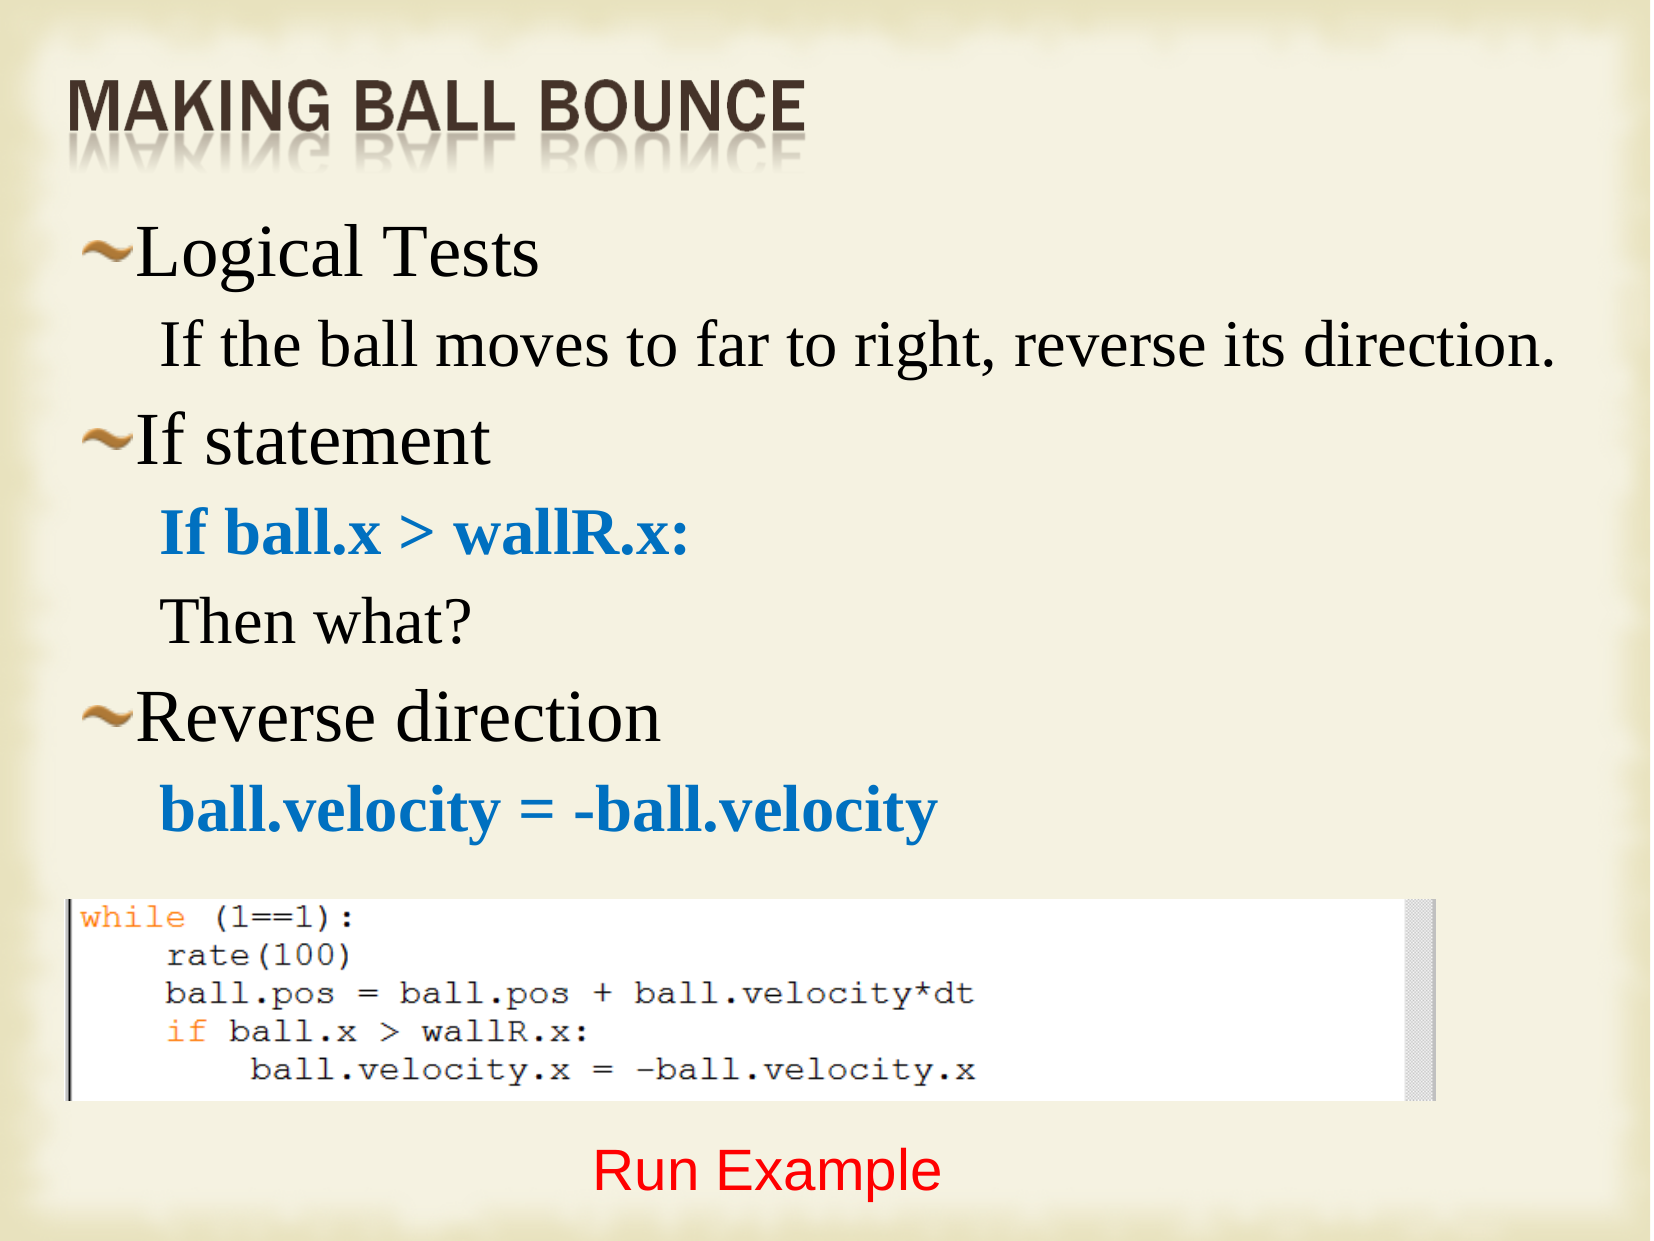

# Logical Tests
If the ball moves to far to right, reverse its direction.
If statement
If ball.x > wallR.x:
Then what?
Reverse direction
ball.velocity = -ball.velocity
Run Example